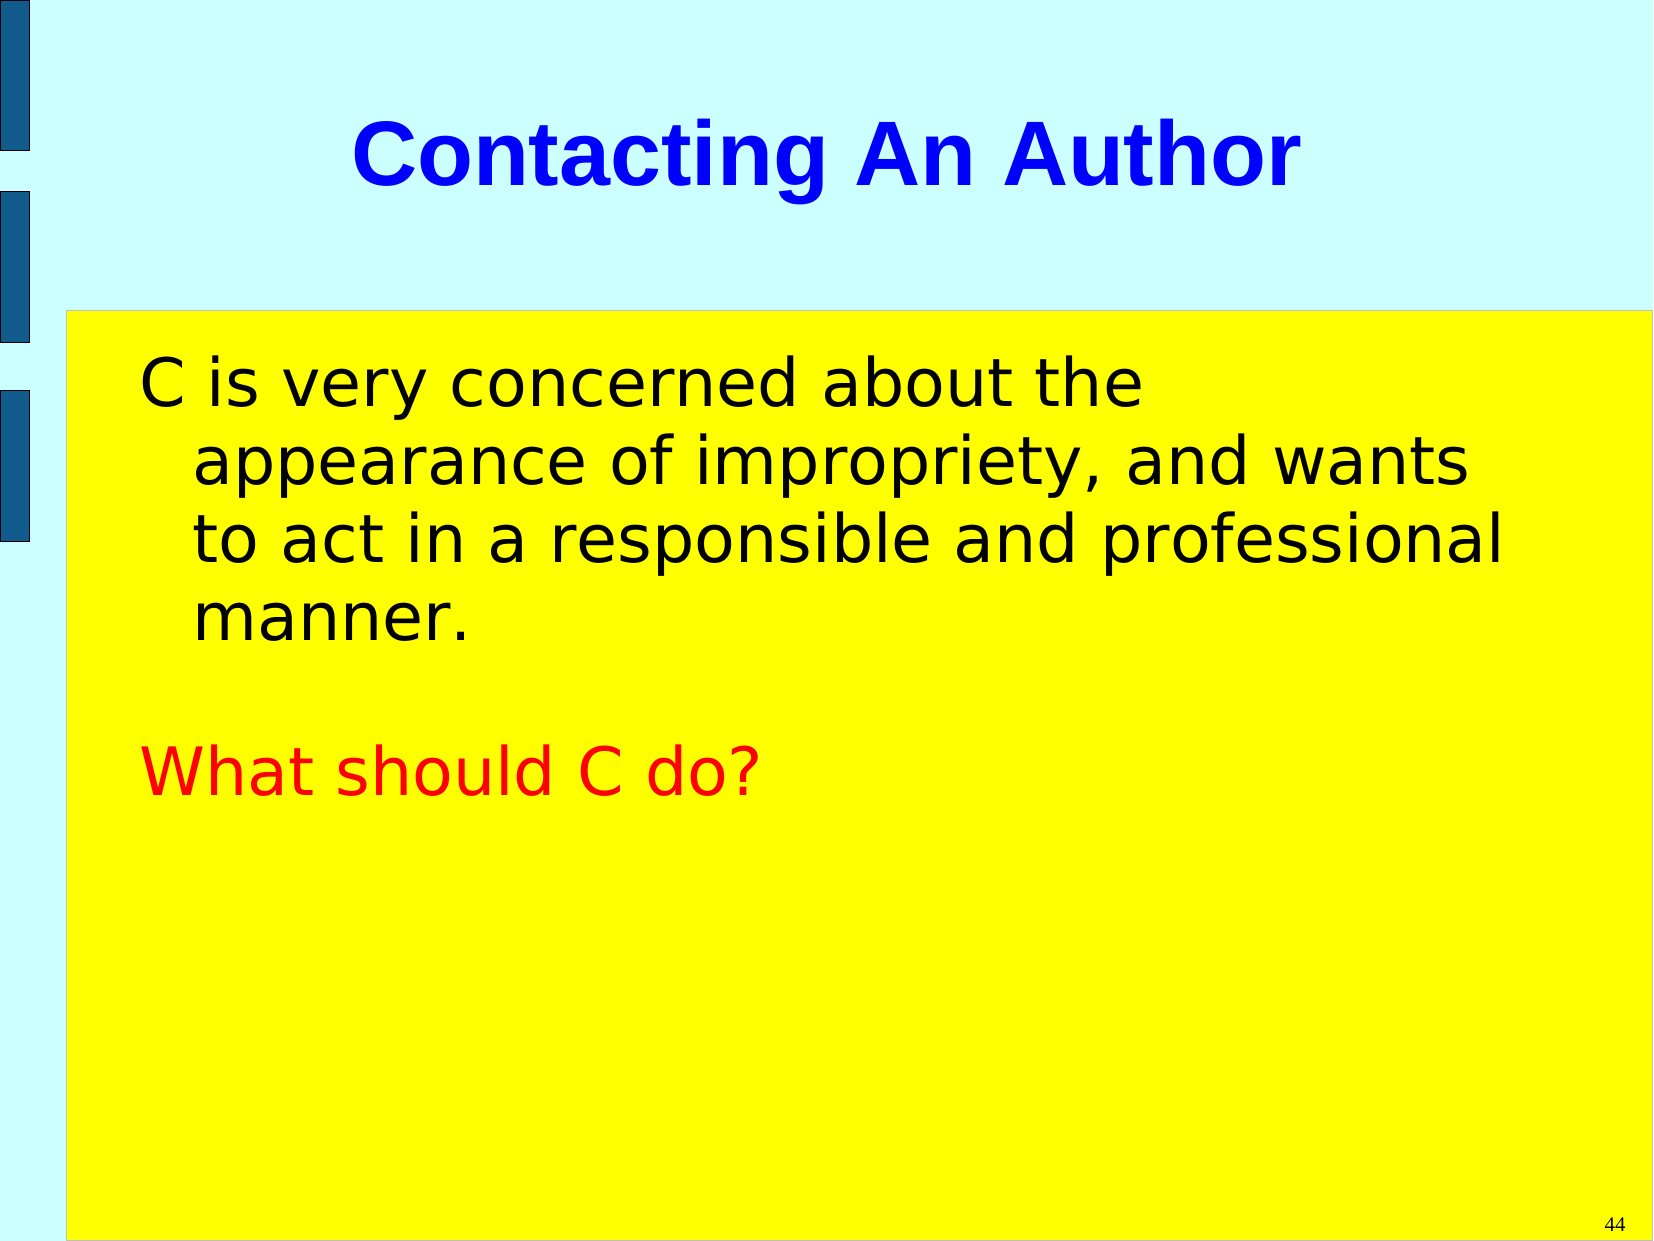

# Contacting An Author
C is very concerned about the appearance of impropriety, and wants to act in a responsible and professional manner.
What should C do?